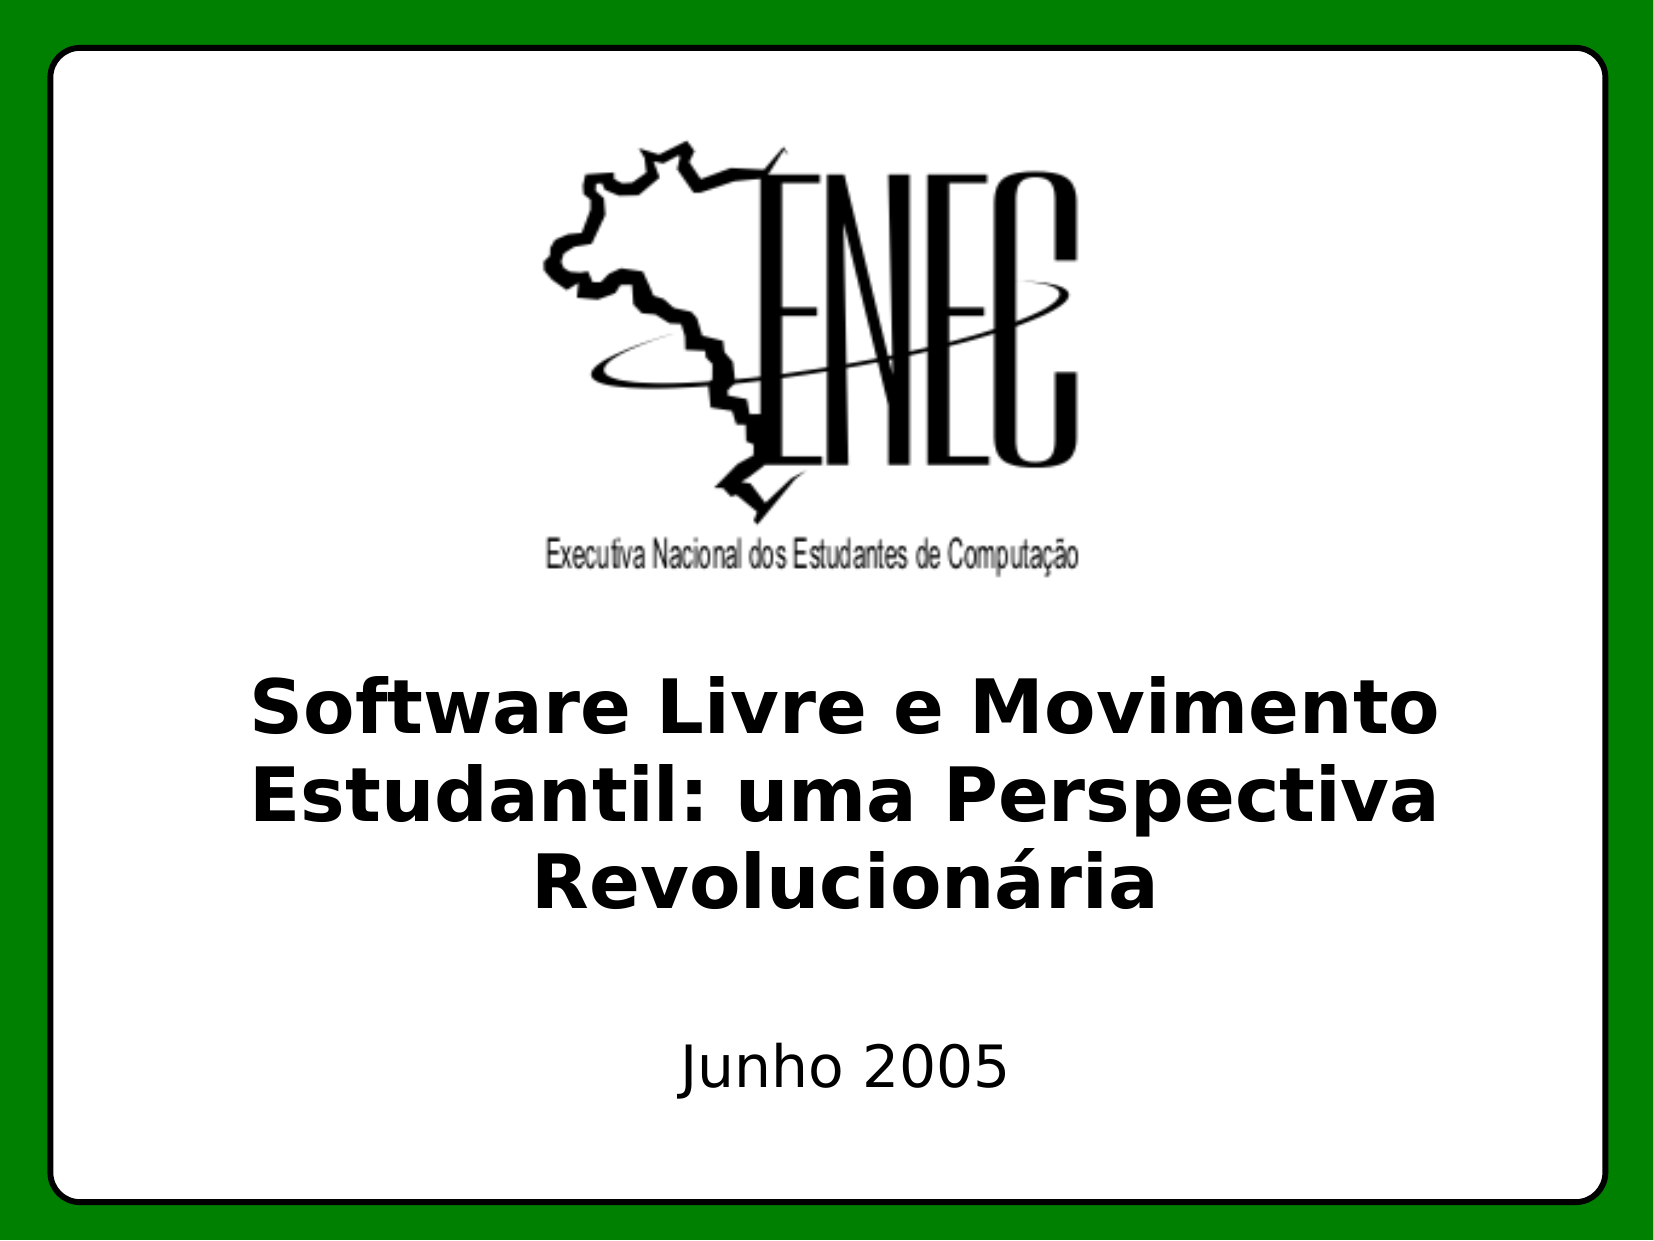

# Software Livre e Movimento Estudantil: uma Perspectiva Revolucionária Junho 2005